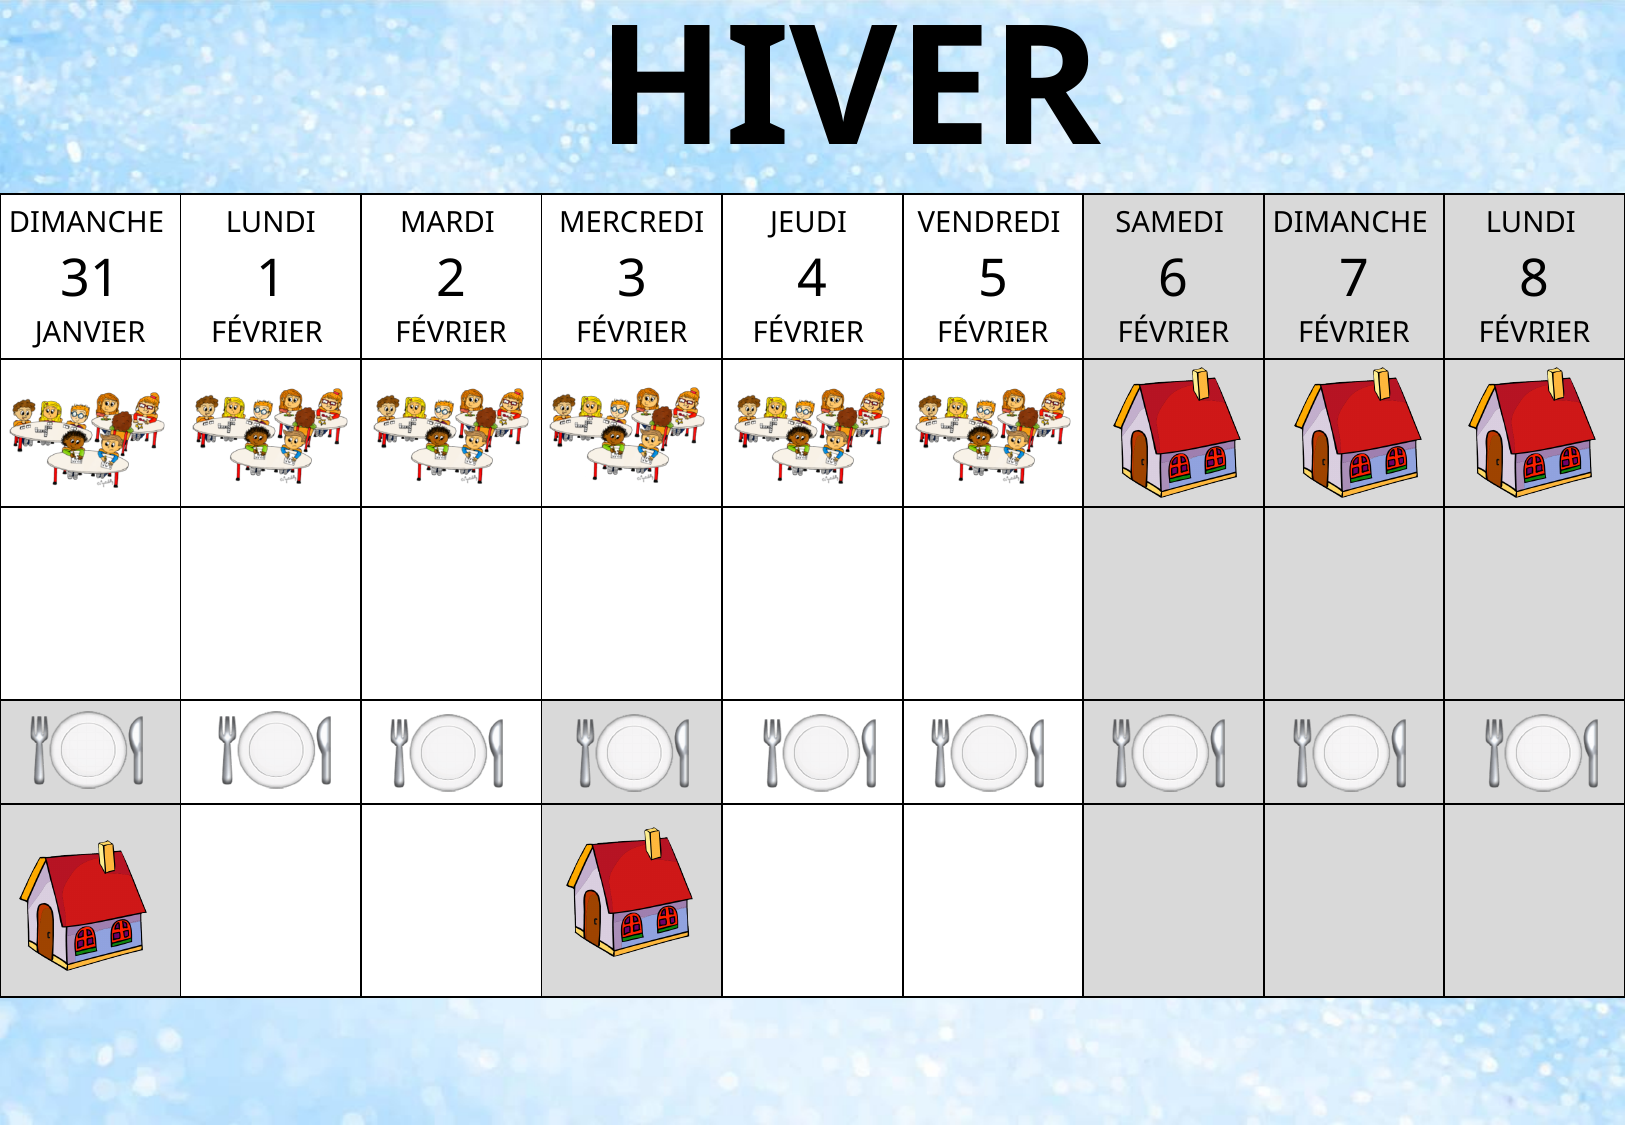

HIVER
| DIMANCHE 31 JANVIER | LUNDI 1 FÉVRIER | MARDI 2 FÉVRIER | MERCREDI 3 FÉVRIER | JEUDI 4 FÉVRIER | VENDREDI 5 FÉVRIER | SAMEDI 6 FÉVRIER | DIMANCHE 7 FÉVRIER | LUNDI 8 FÉVRIER |
| --- | --- | --- | --- | --- | --- | --- | --- | --- |
| | | | | | | | | |
| | | | | | | | | |
| | | | | | | | | |
| | | | | | | | | |